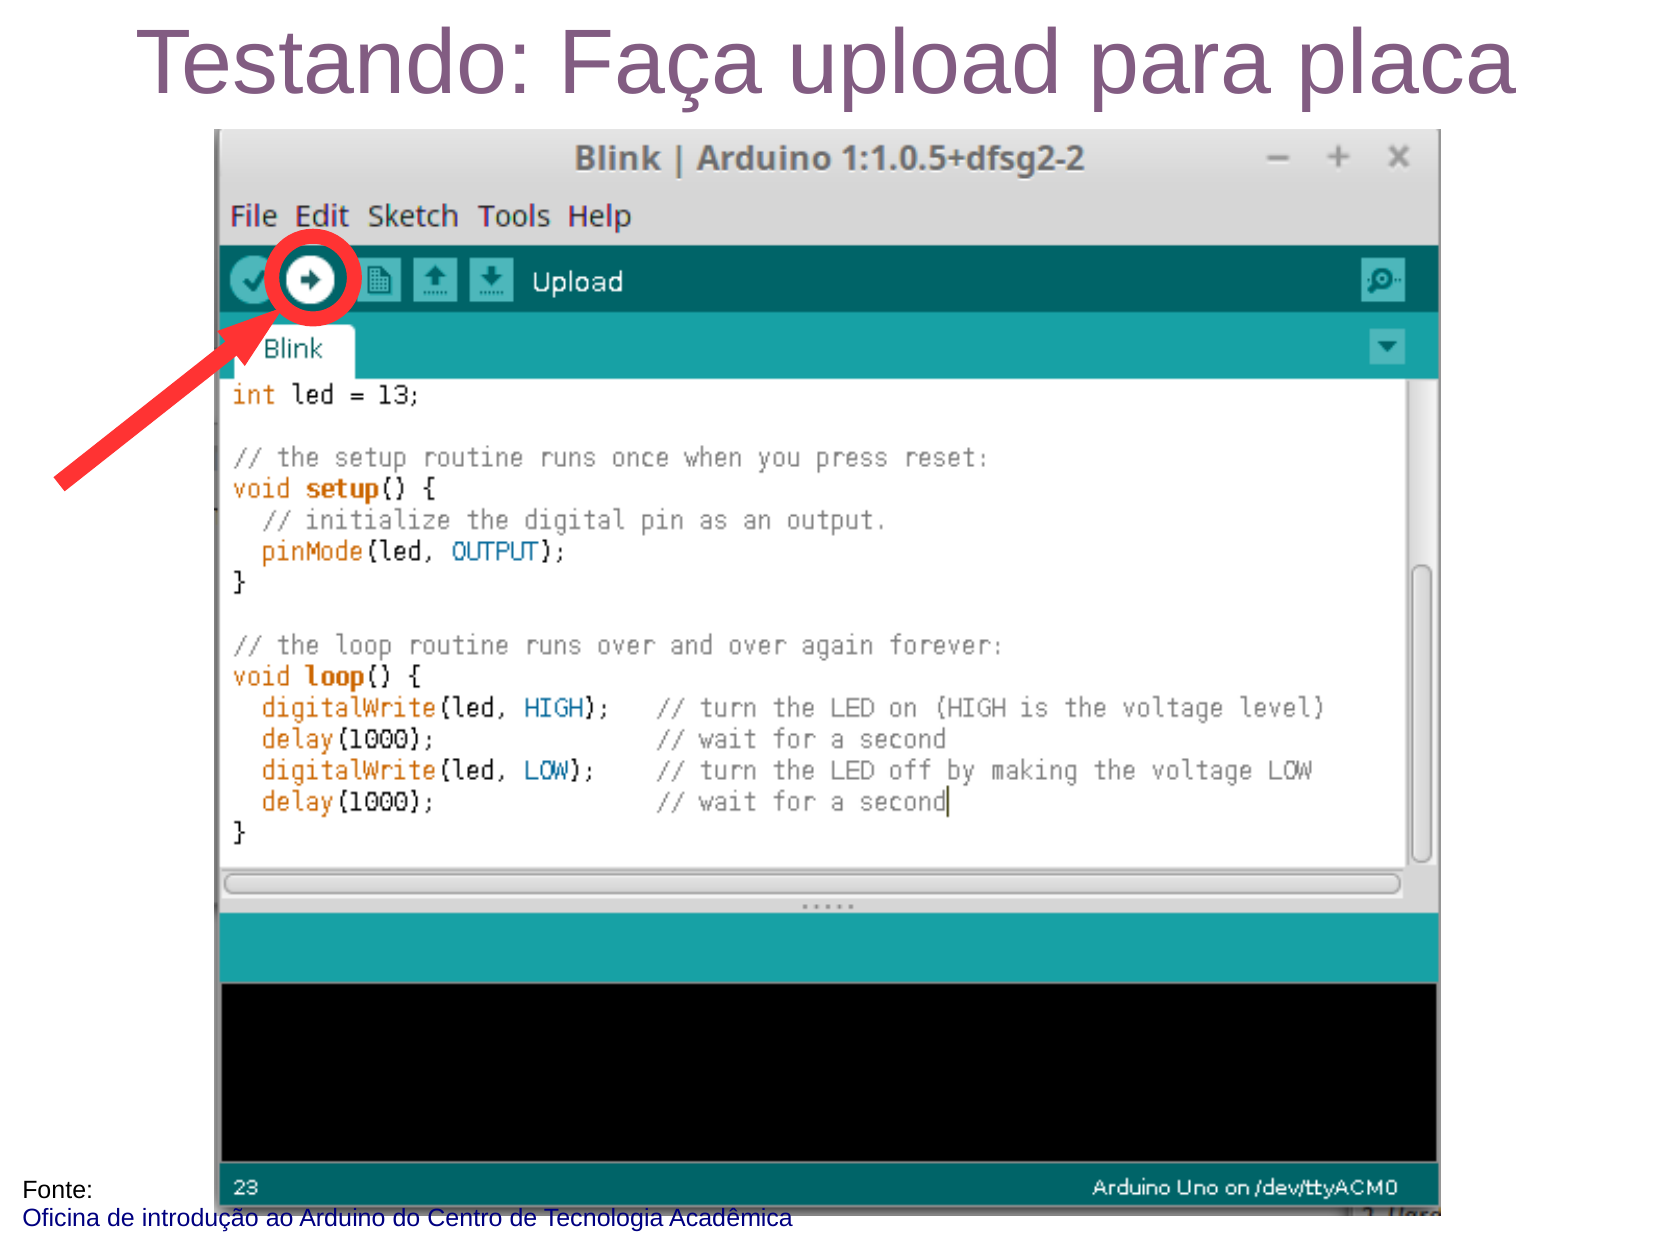

# Testando: Faça upload para placa
Fonte:
Oficina de introdução ao Arduino do Centro de Tecnologia Acadêmica